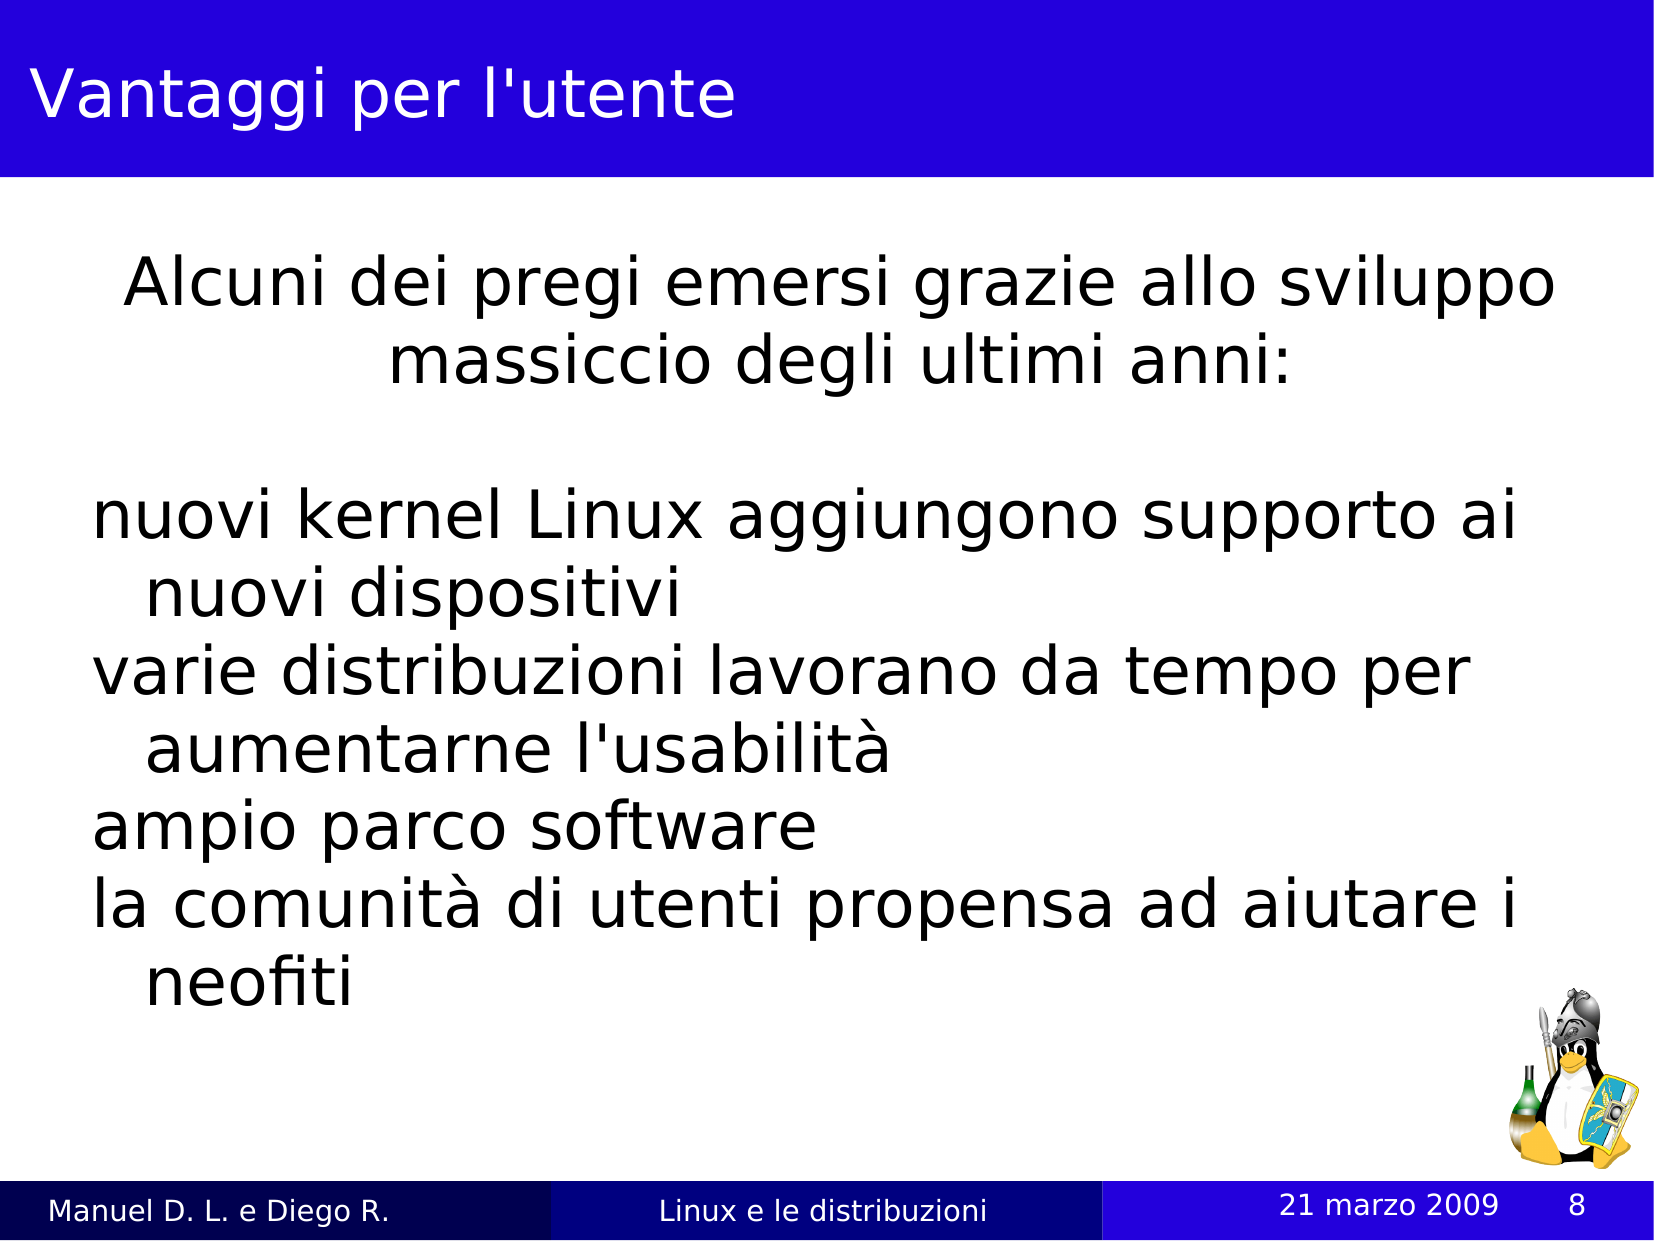

# Vantaggi per l'utente
Alcuni dei pregi emersi grazie allo sviluppo massiccio degli ultimi anni:
nuovi kernel Linux aggiungono supporto ai nuovi dispositivi
varie distribuzioni lavorano da tempo per aumentarne l'usabilità
ampio parco software
la comunità di utenti propensa ad aiutare i neofiti